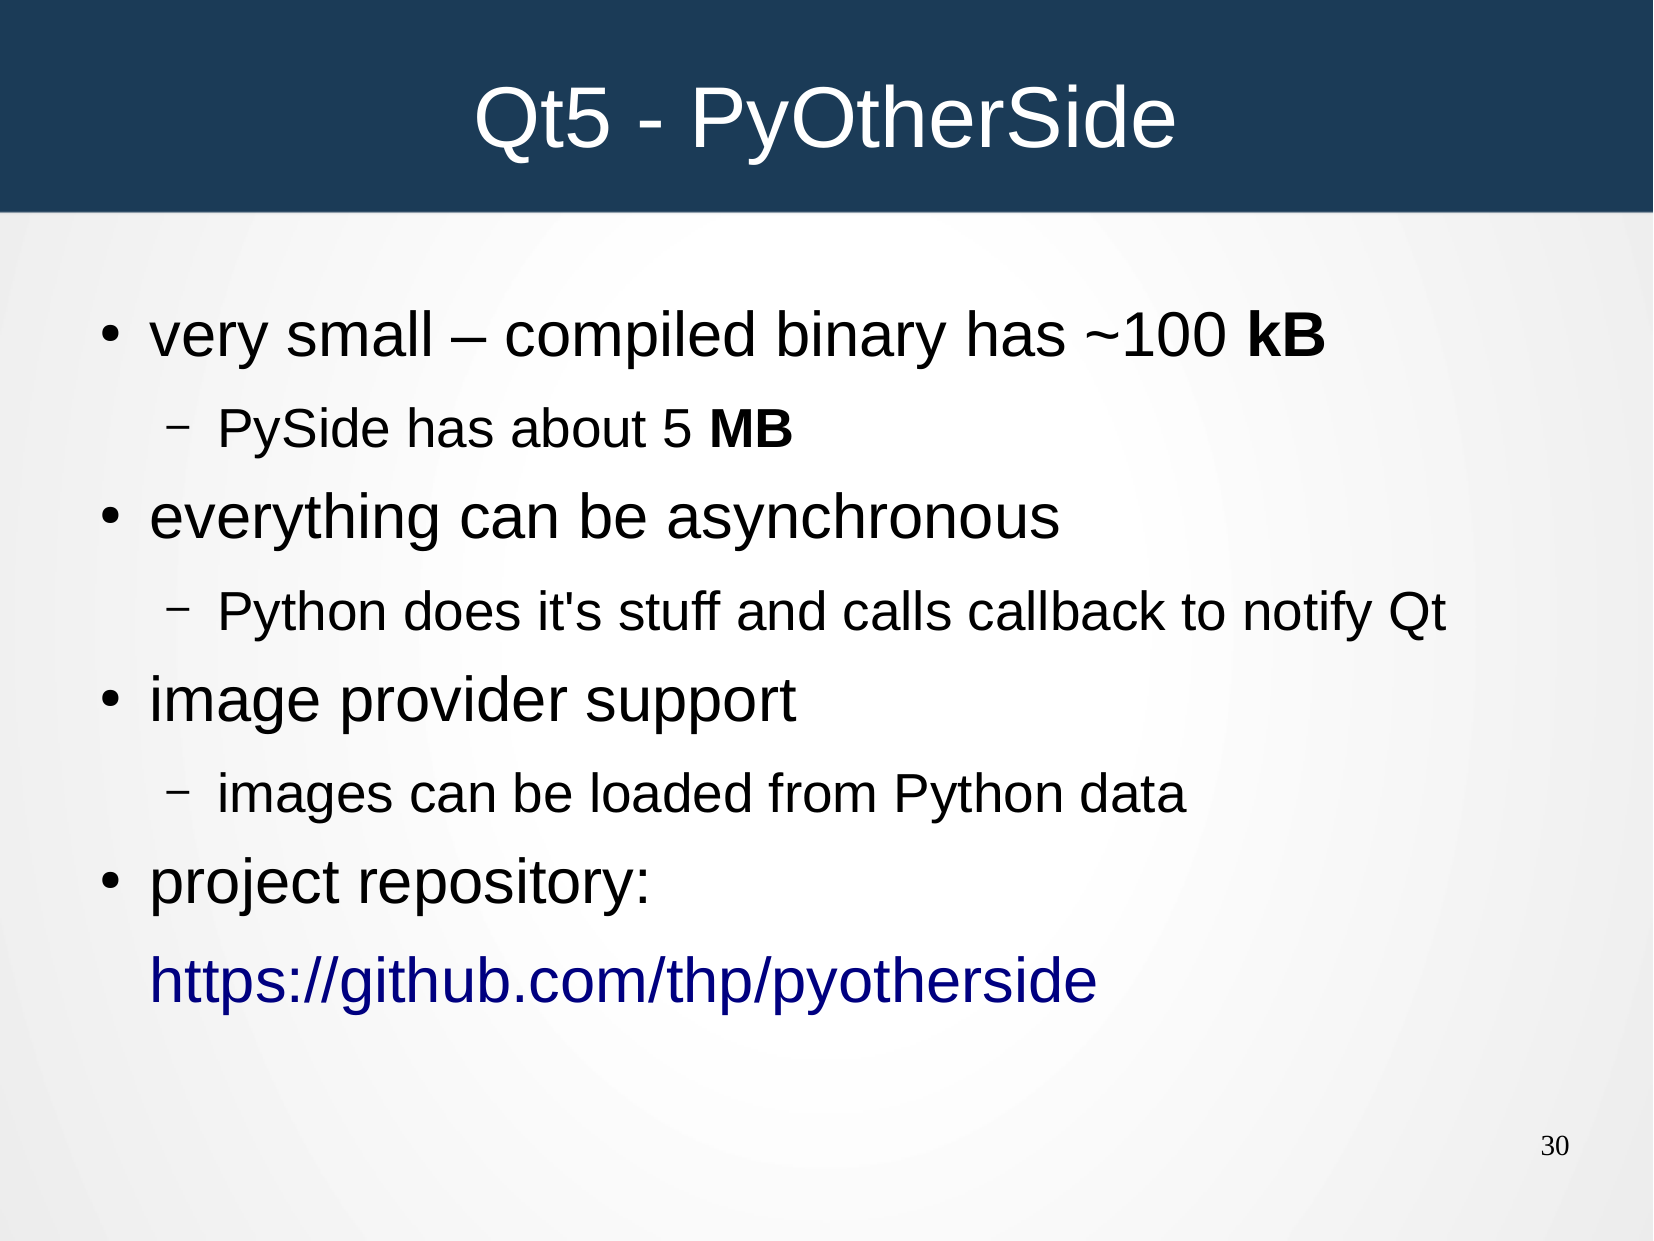

# Qt5 - PyOtherSide
very small – compiled binary has ~100 kB
PySide has about 5 MB
everything can be asynchronous
Python does it's stuff and calls callback to notify Qt
image provider support
images can be loaded from Python data
project repository:
https://github.com/thp/pyotherside
30